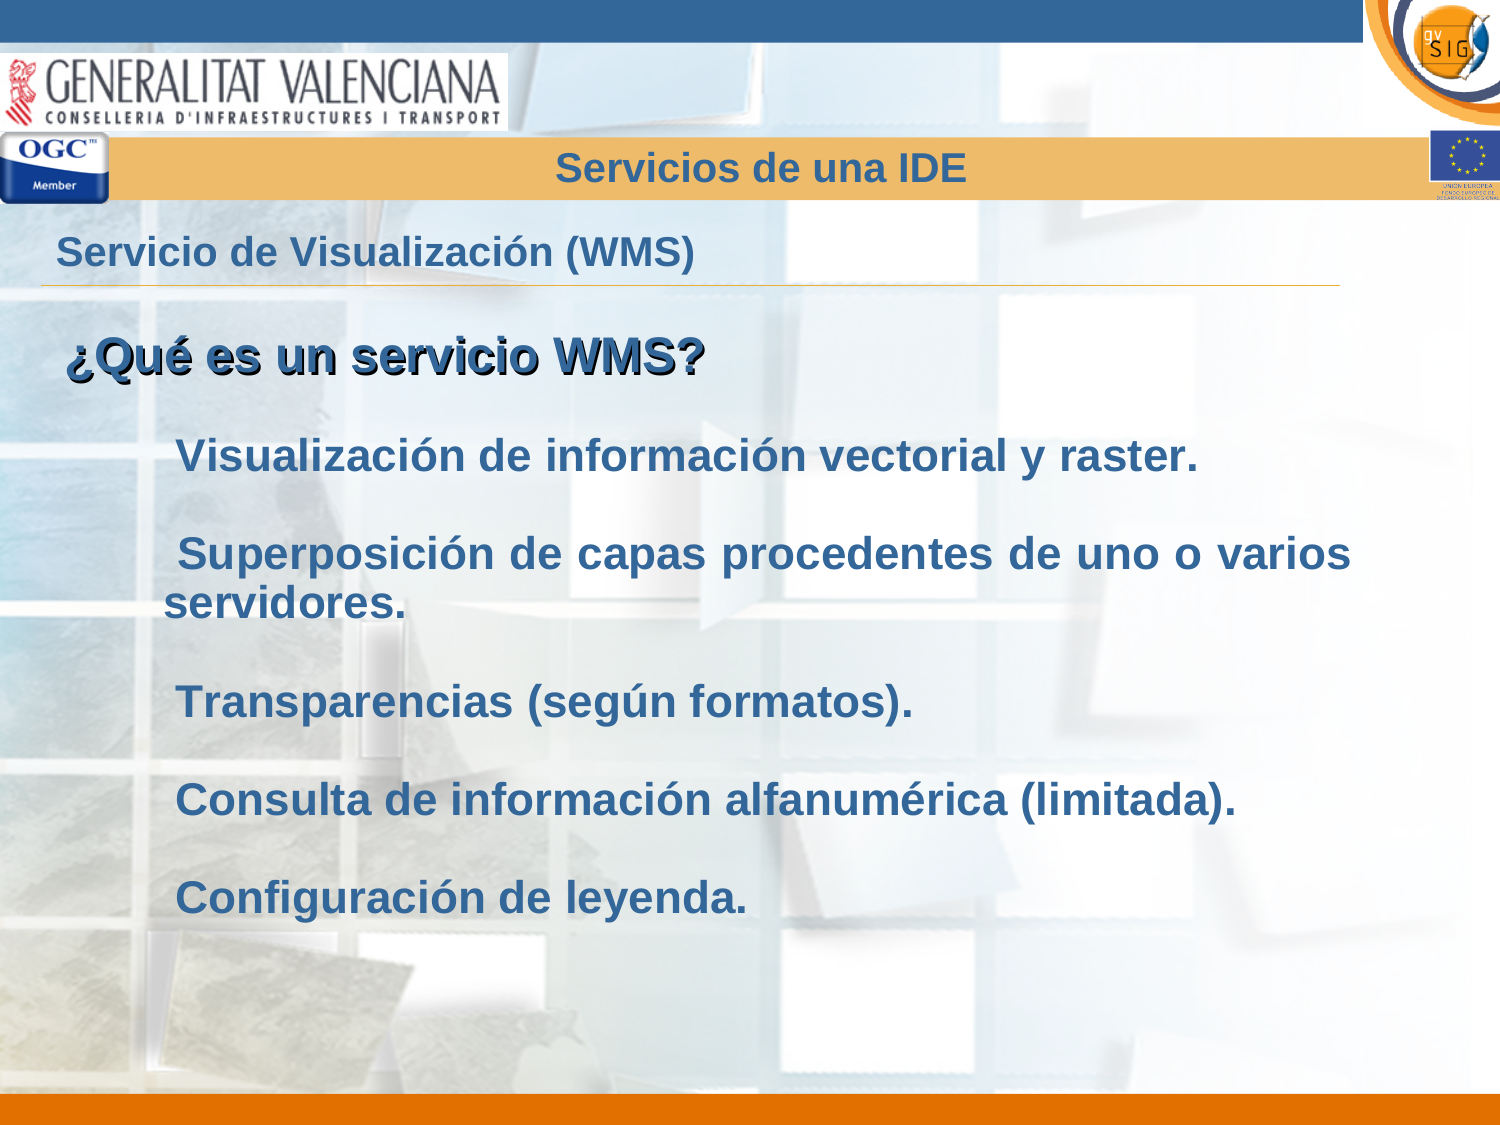

Servicios de una IDE
Servicio de Visualización (WMS)
¿Qué es un servicio WMS?
 Visualización de información vectorial y raster.
 Superposición de capas procedentes de uno o varios servidores.
 Transparencias (según formatos).
 Consulta de información alfanumérica (limitada).
 Configuración de leyenda.